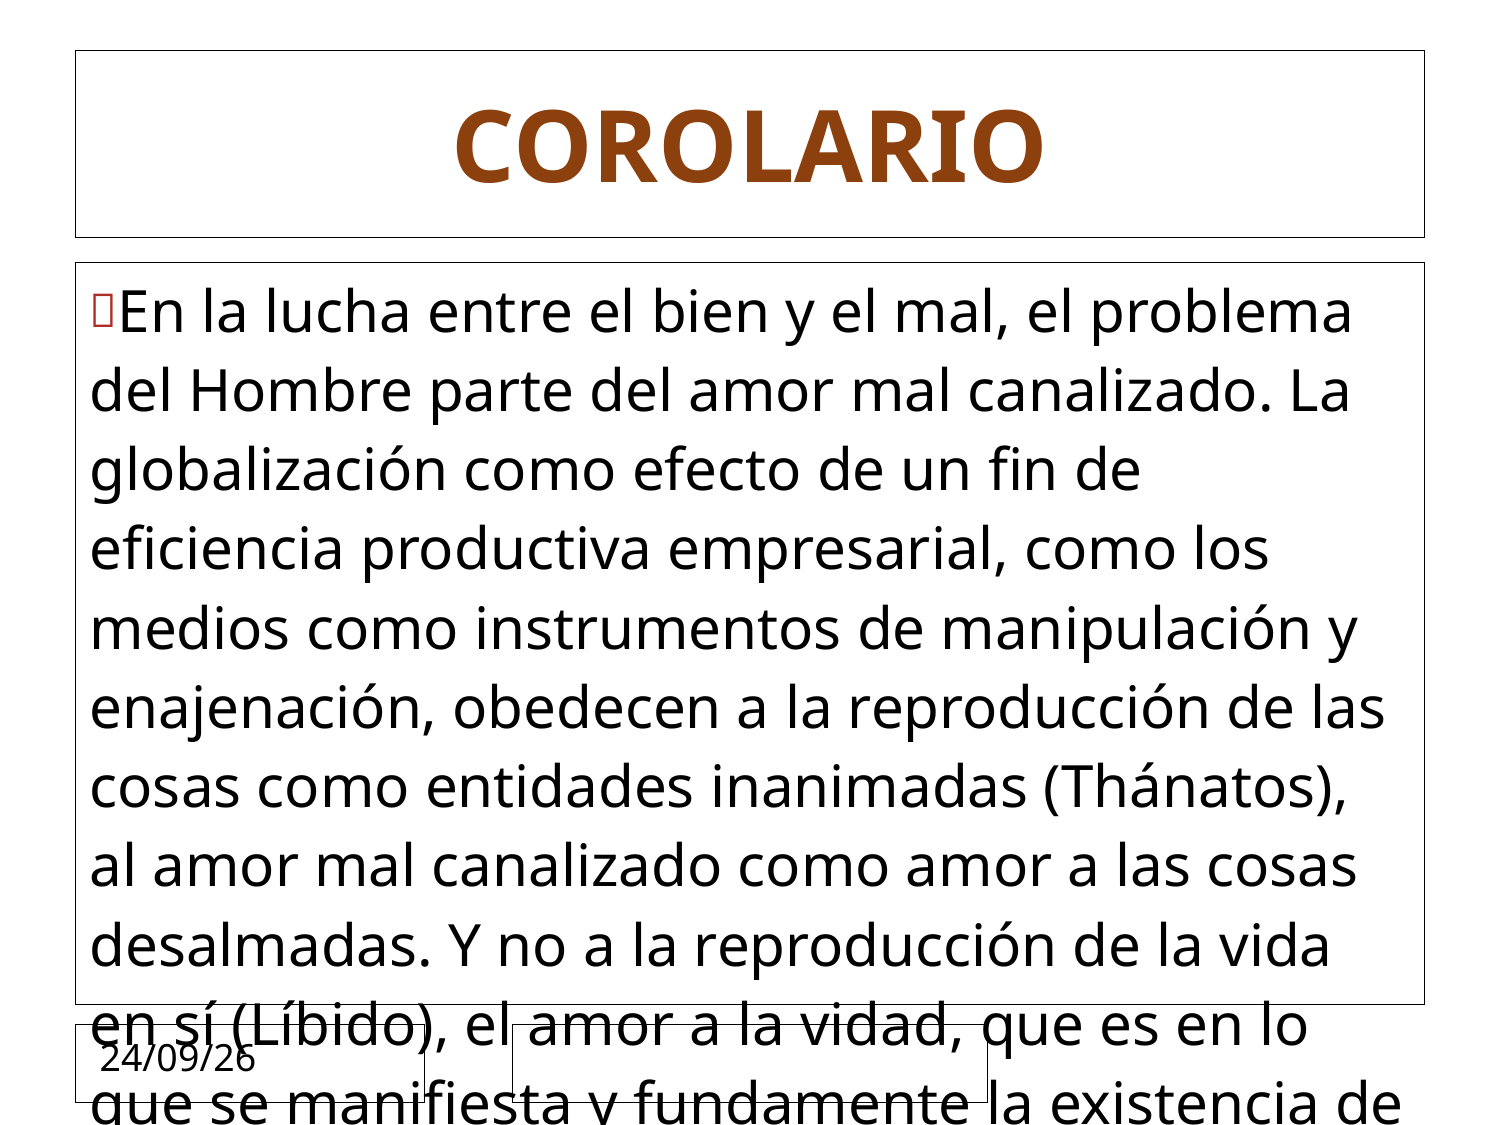

# COROLARIO
En la lucha entre el bien y el mal, el problema del Hombre parte del amor mal canalizado. La globalización como efecto de un fin de eficiencia productiva empresarial, como los medios como instrumentos de manipulación y enajenación, obedecen a la reproducción de las cosas como entidades inanimadas (Thánatos), al amor mal canalizado como amor a las cosas desalmadas. Y no a la reproducción de la vida en sí (Líbido), el amor a la vidad, que es en lo que se manifiesta y fundamente la existencia de un Dios benébolo: que se expresa en la vida y la conciencia misma de la existencia animada.